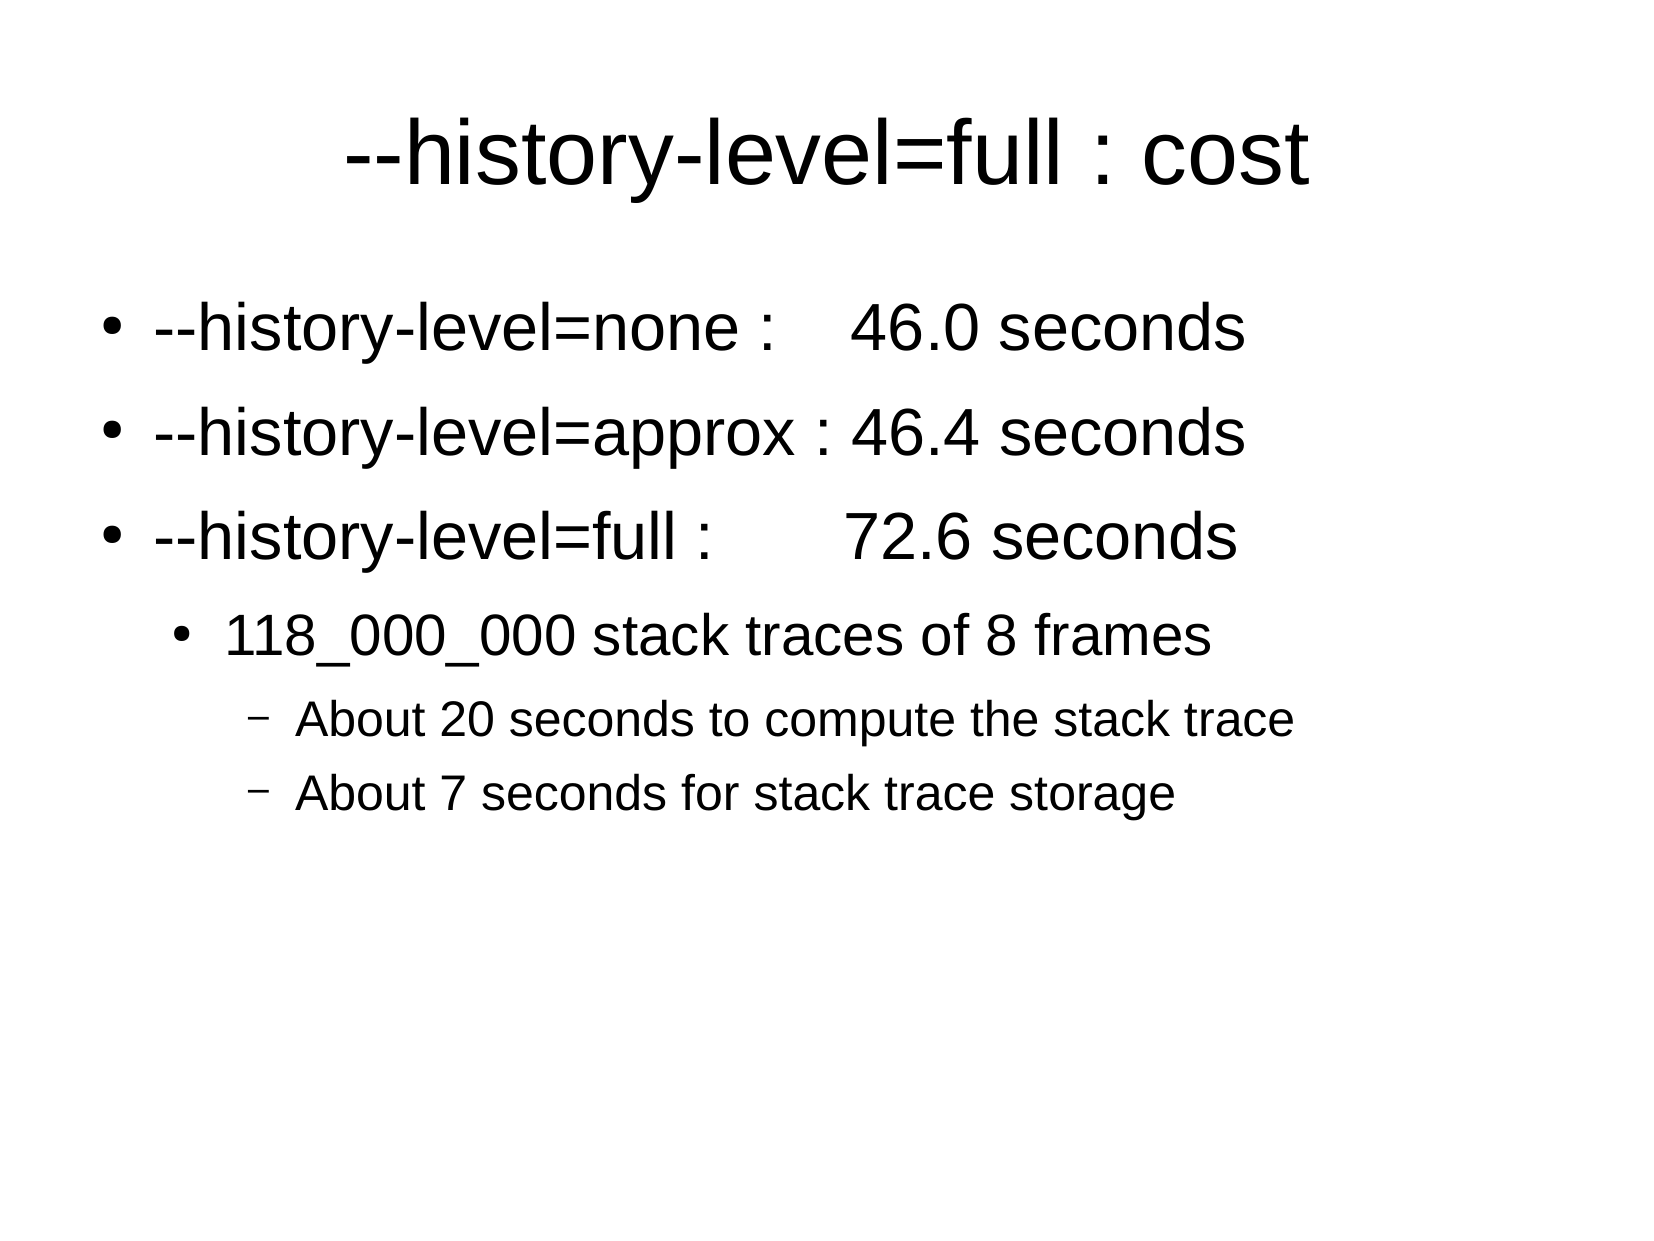

# --history-level=full : cost
--history-level=none : 46.0 seconds
--history-level=approx : 46.4 seconds
--history-level=full : 72.6 seconds
118_000_000 stack traces of 8 frames
About 20 seconds to compute the stack trace
About 7 seconds for stack trace storage